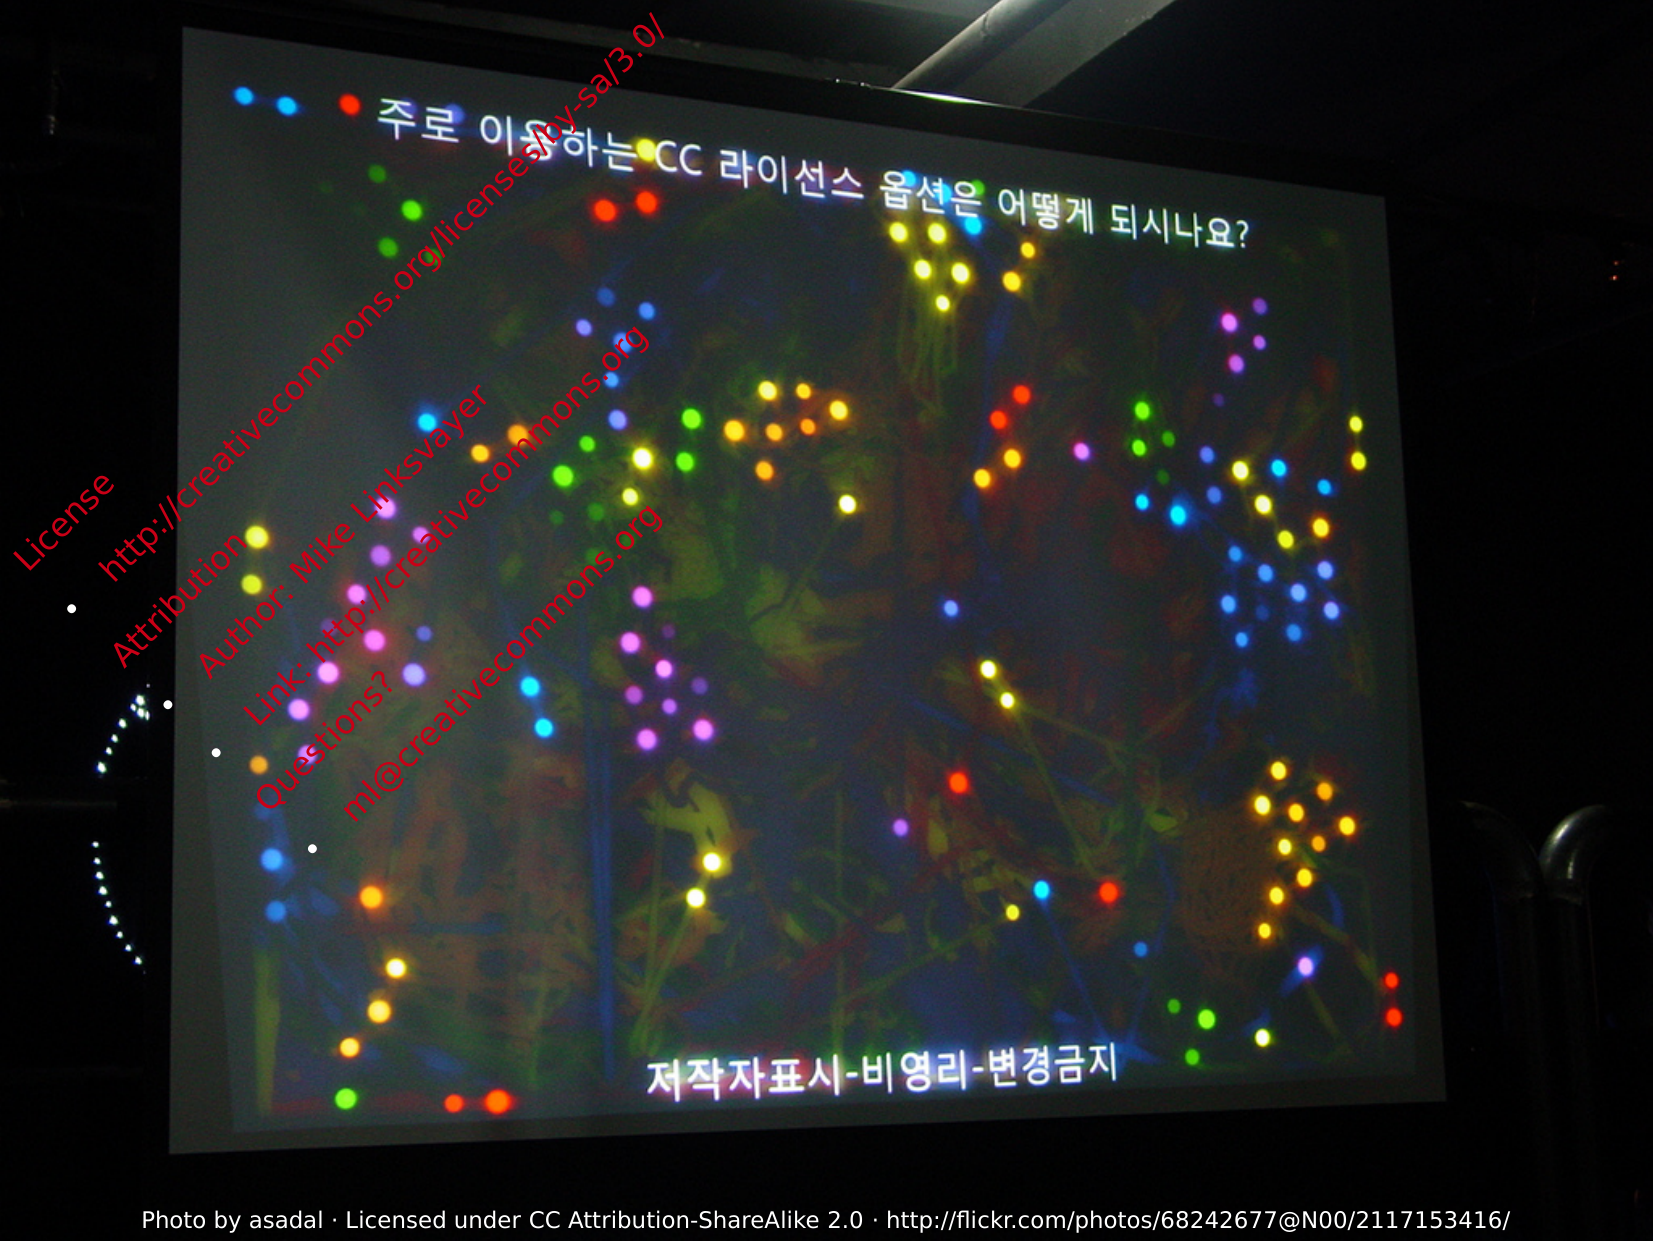

License
http://creativecommons.org/licenses/by-sa/3.0/
Attribution
Author: Mike Linksvayer
Link: http://creativecommons.org
Questions?
ml@creativecommons.org
#
Photo by asadal · Licensed under CC Attribution-ShareAlike 2.0 · http://flickr.com/photos/68242677@N00/2117153416/